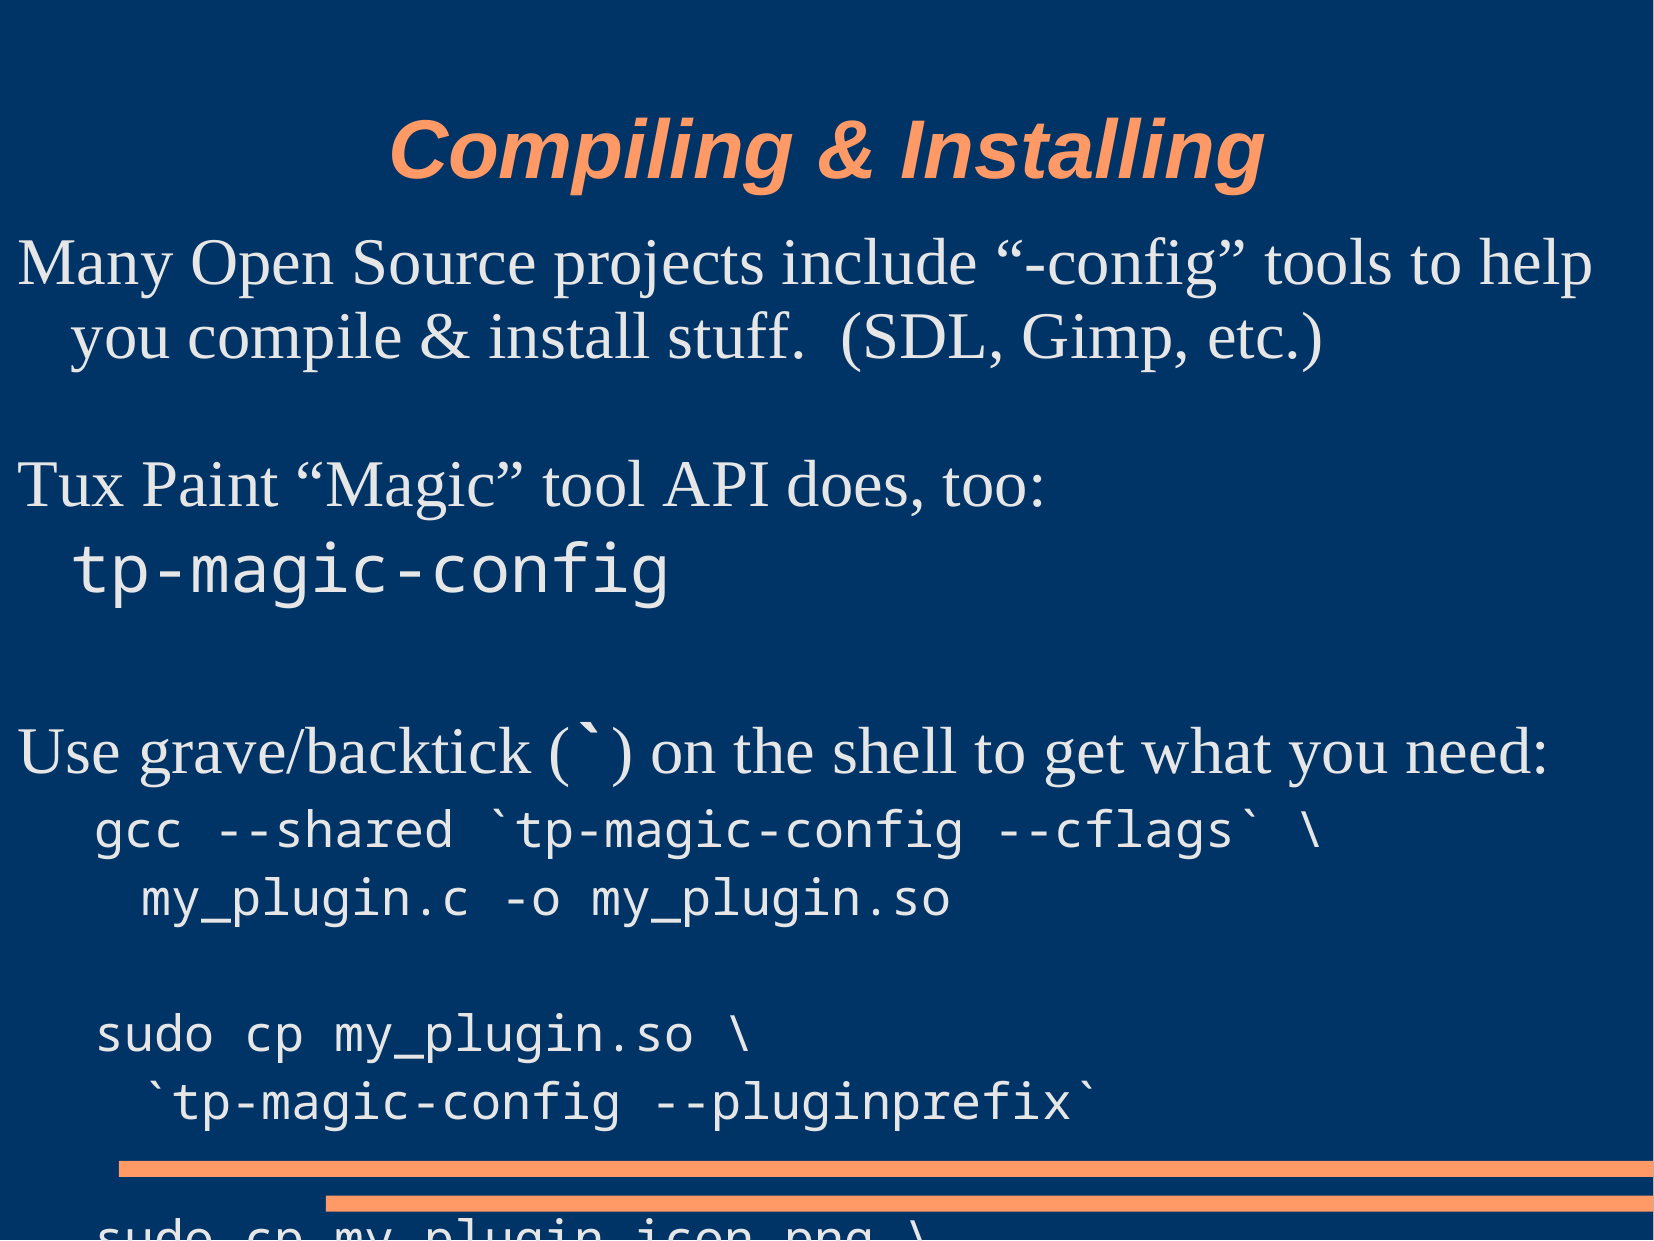

Compiling & Installing
# Many Open Source projects include “-config” tools to help you compile & install stuff. (SDL, Gimp, etc.)
Tux Paint “Magic” tool API does, too:
tp-magic-config
Use grave/backtick (`) on the shell to get what you need:
gcc --shared `tp-magic-config --cflags` \
my_plugin.c -o my_plugin.so
sudo cp my_plugin.so \
`tp-magic-config --pluginprefix`
sudo cp my_plugin_icon.png \
`tp-magic-config --dataprefix`/images/magic